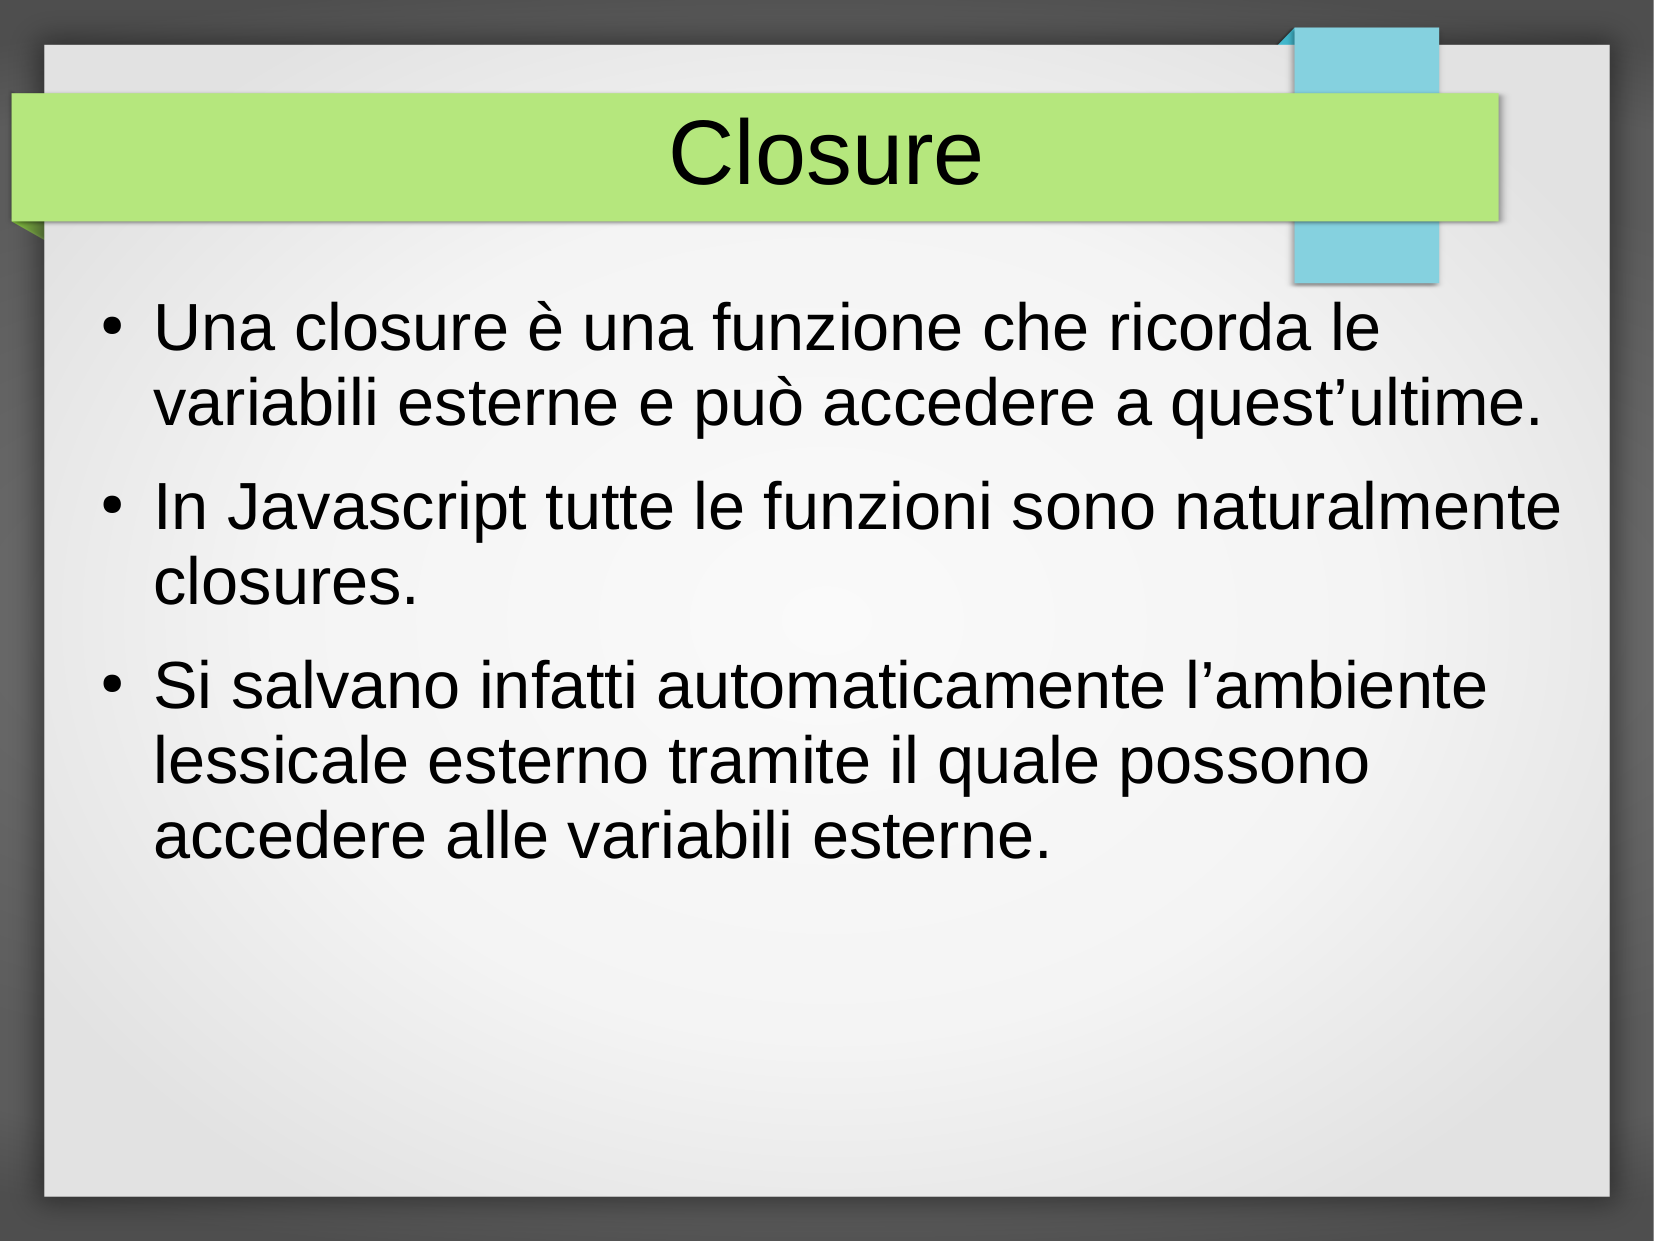

# Closure
Una closure è una funzione che ricorda le variabili esterne e può accedere a quest’ultime.
In Javascript tutte le funzioni sono naturalmente closures.
Si salvano infatti automaticamente l’ambiente lessicale esterno tramite il quale possono accedere alle variabili esterne.